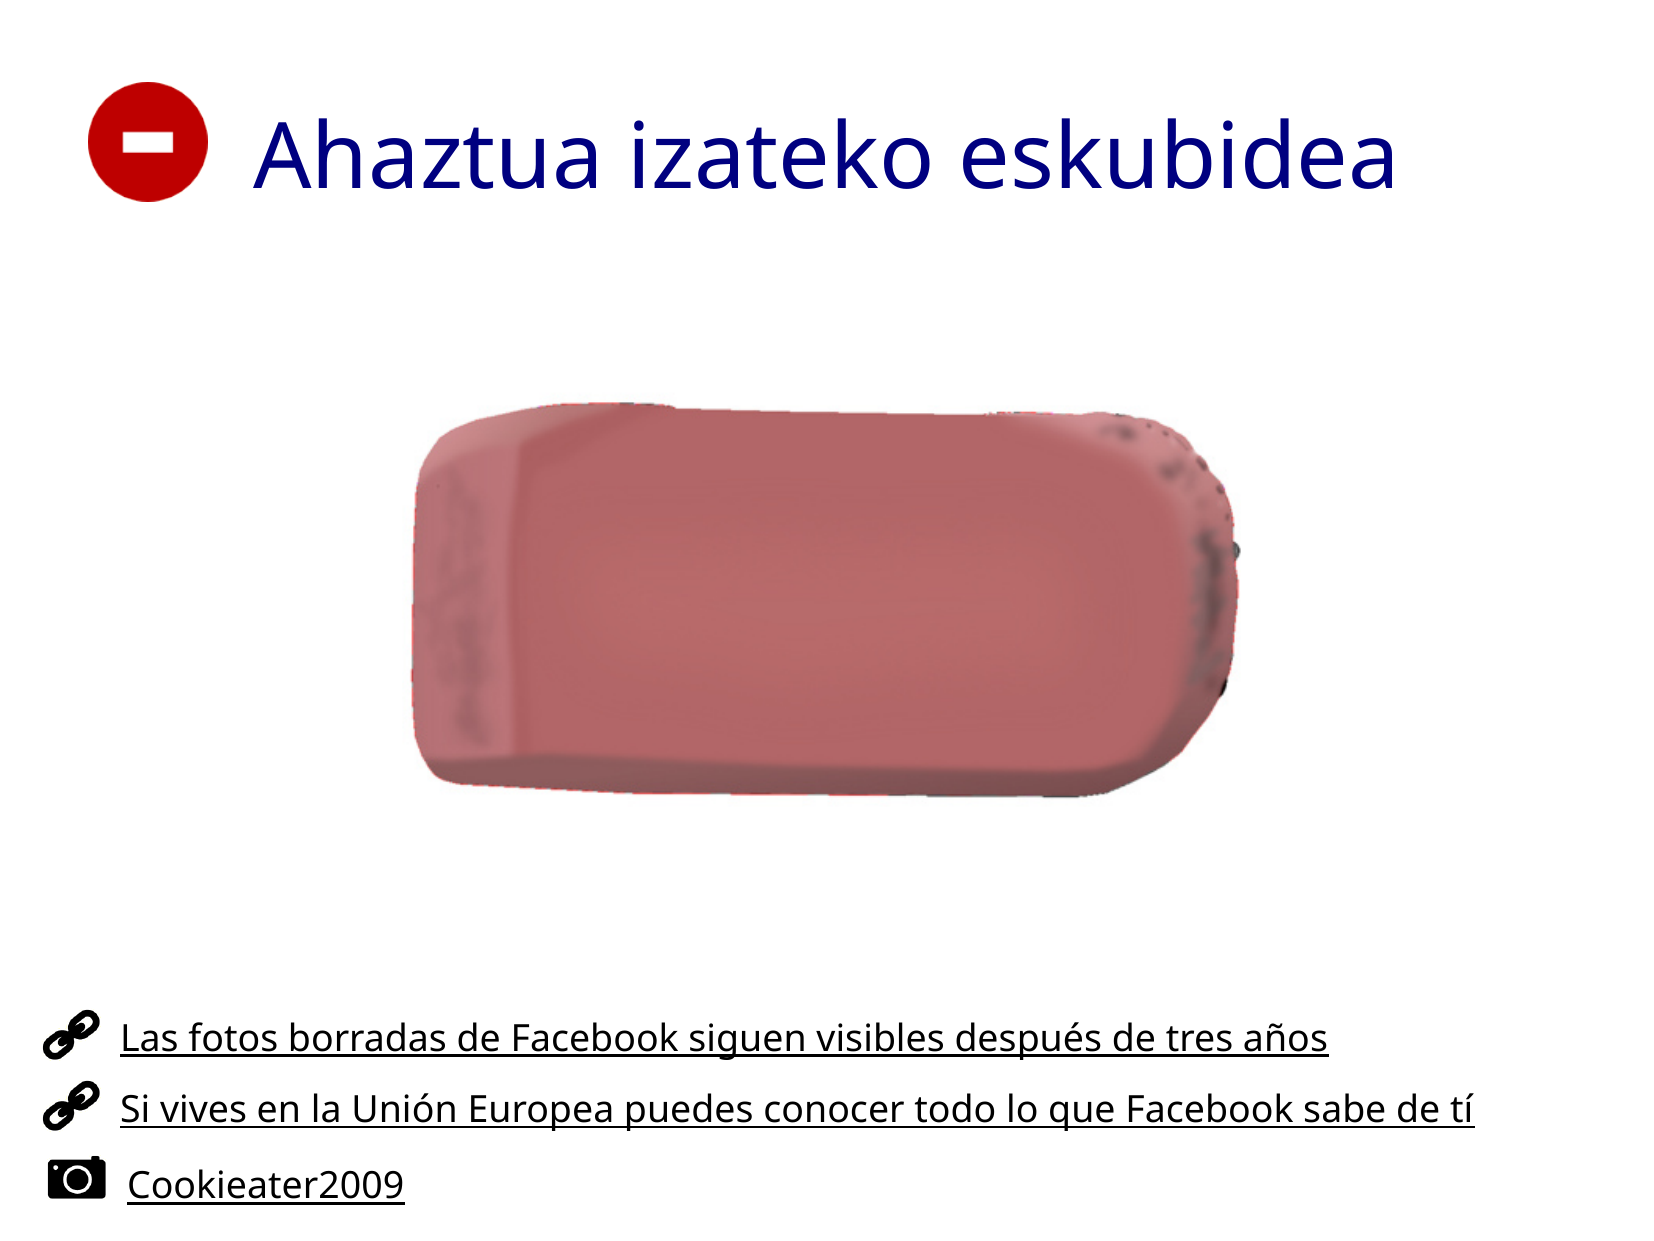

Ahaztua izateko eskubidea
Las fotos borradas de Facebook siguen visibles después de tres años
Si vives en la Unión Europea puedes conocer todo lo que Facebook sabe de tí
Cookieater2009